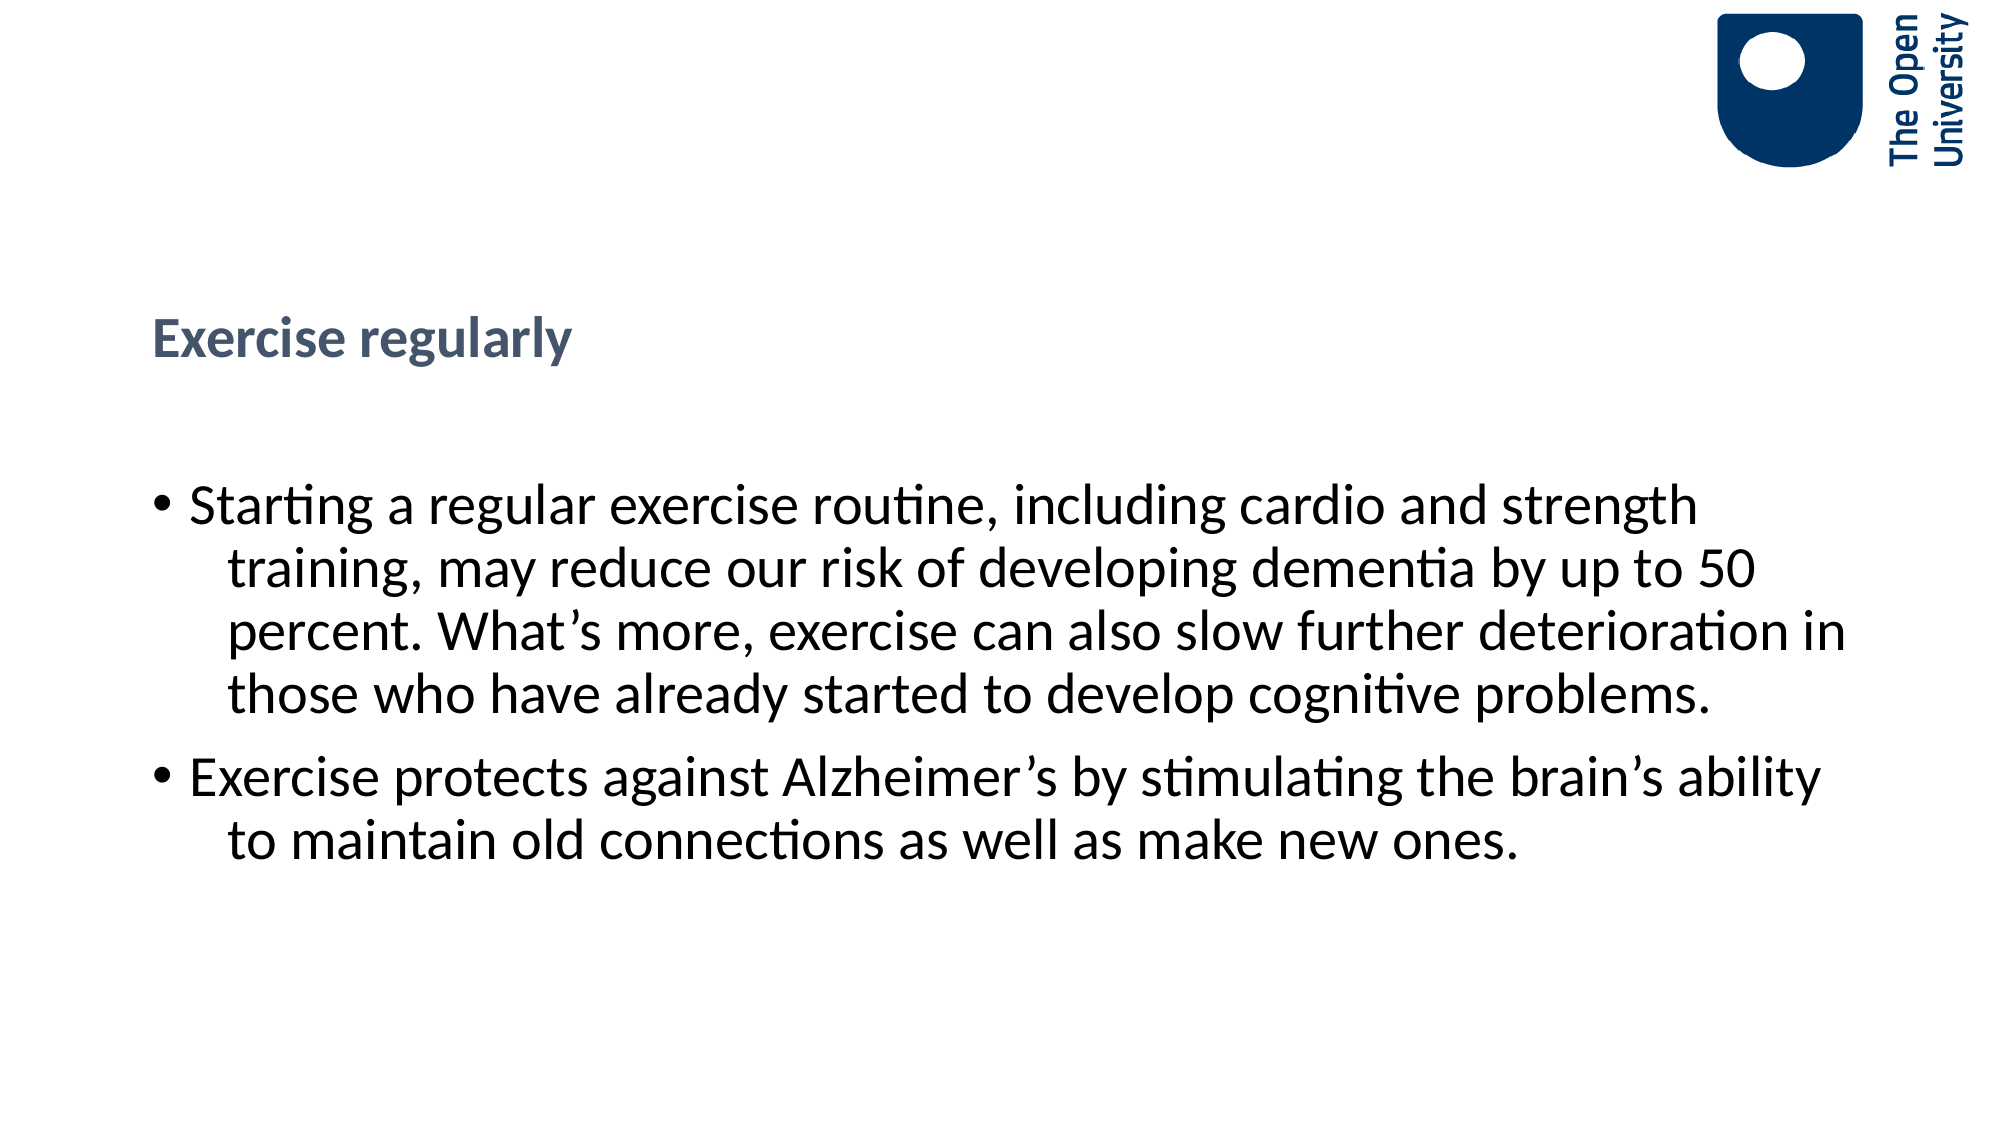

# Exercise regularly
Starting a regular exercise routine, including cardio and strength training, may reduce our risk of developing dementia by up to 50 percent. What’s more, exercise can also slow further deterioration in those who have already started to develop cognitive problems.
Exercise protects against Alzheimer’s by stimulating the brain’s ability to maintain old connections as well as make new ones.